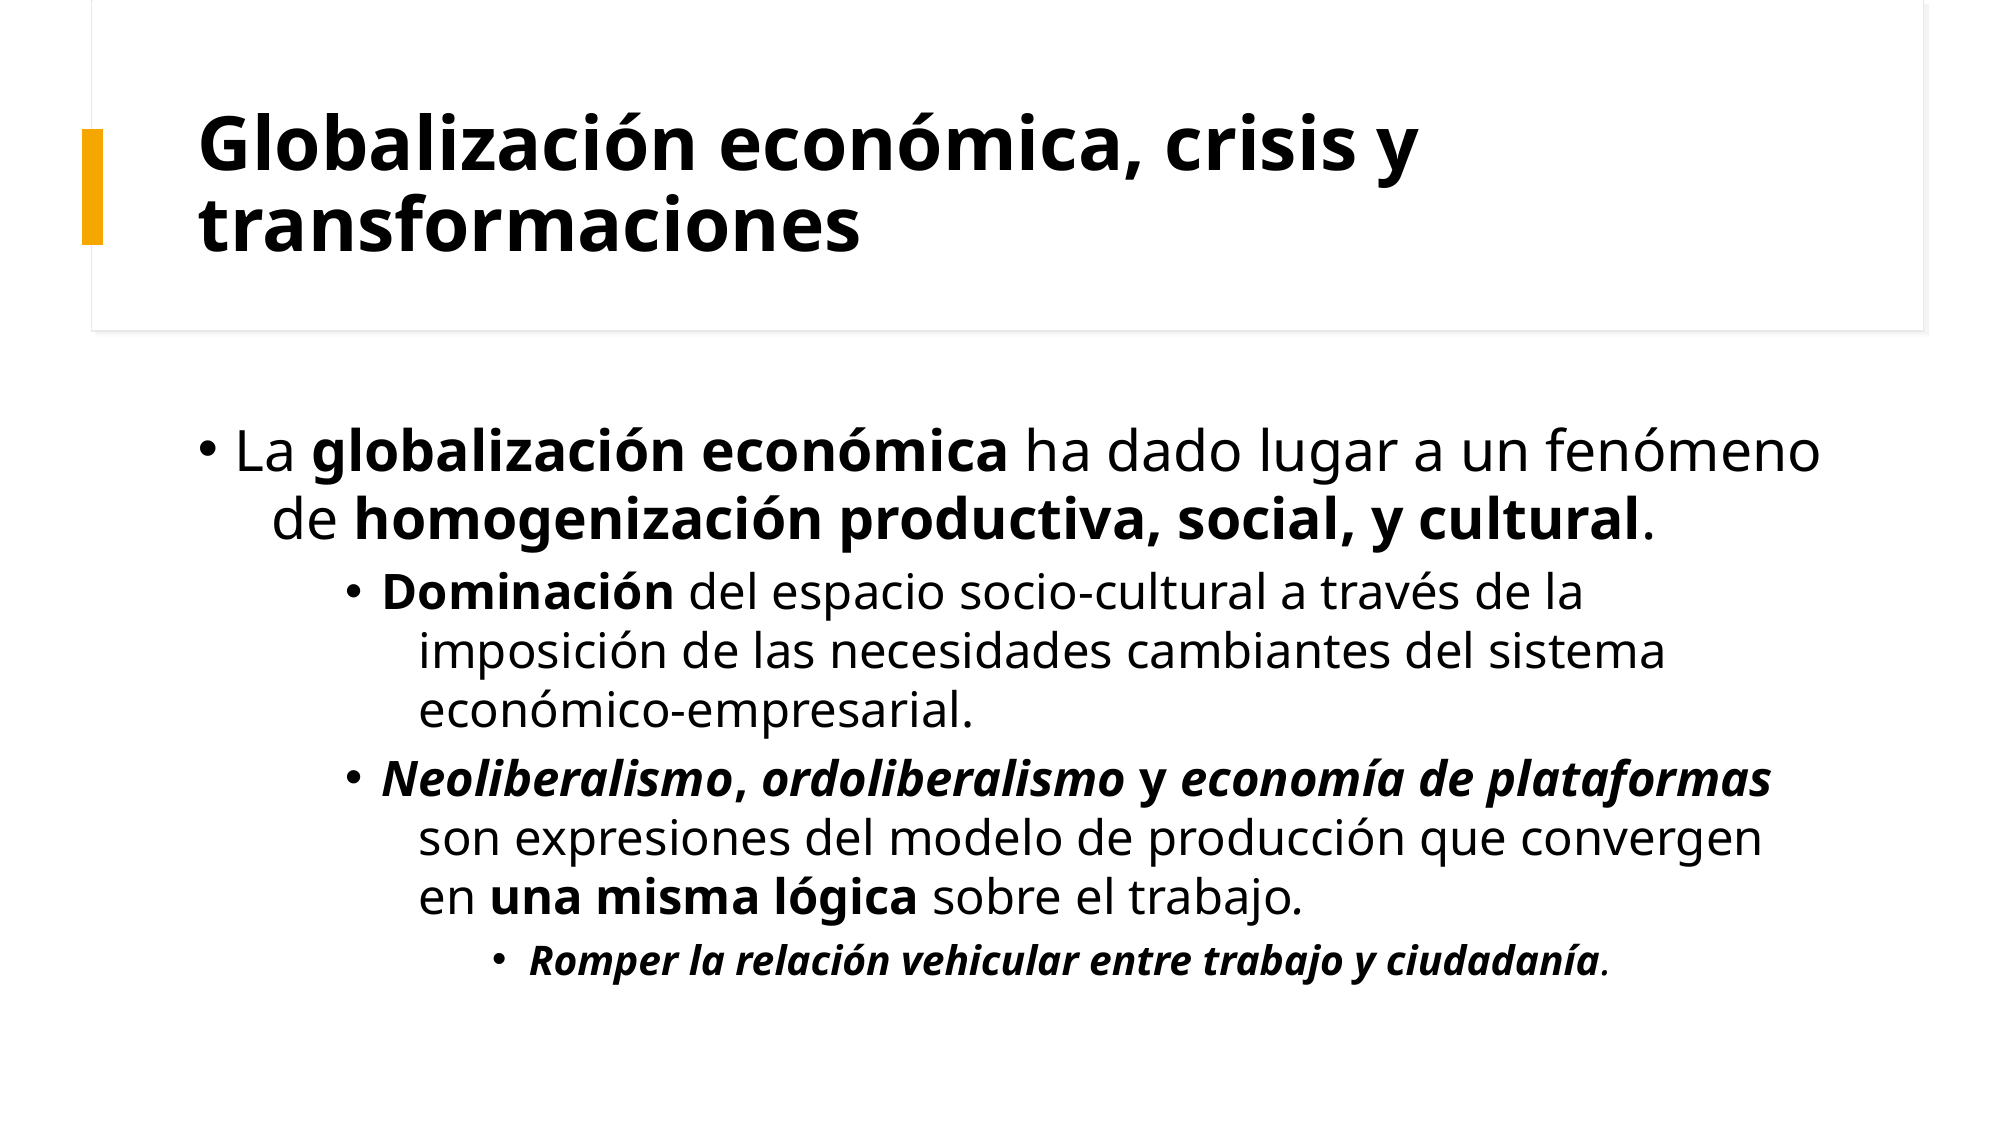

# Globalización económica, crisis y transformaciones
La globalización económica ha dado lugar a un fenómeno de homogenización productiva, social, y cultural.
Dominación del espacio socio-cultural a través de la imposición de las necesidades cambiantes del sistema económico-empresarial.
Neoliberalismo, ordoliberalismo y economía de plataformas son expresiones del modelo de producción que convergen en una misma lógica sobre el trabajo.
Romper la relación vehicular entre trabajo y ciudadanía.